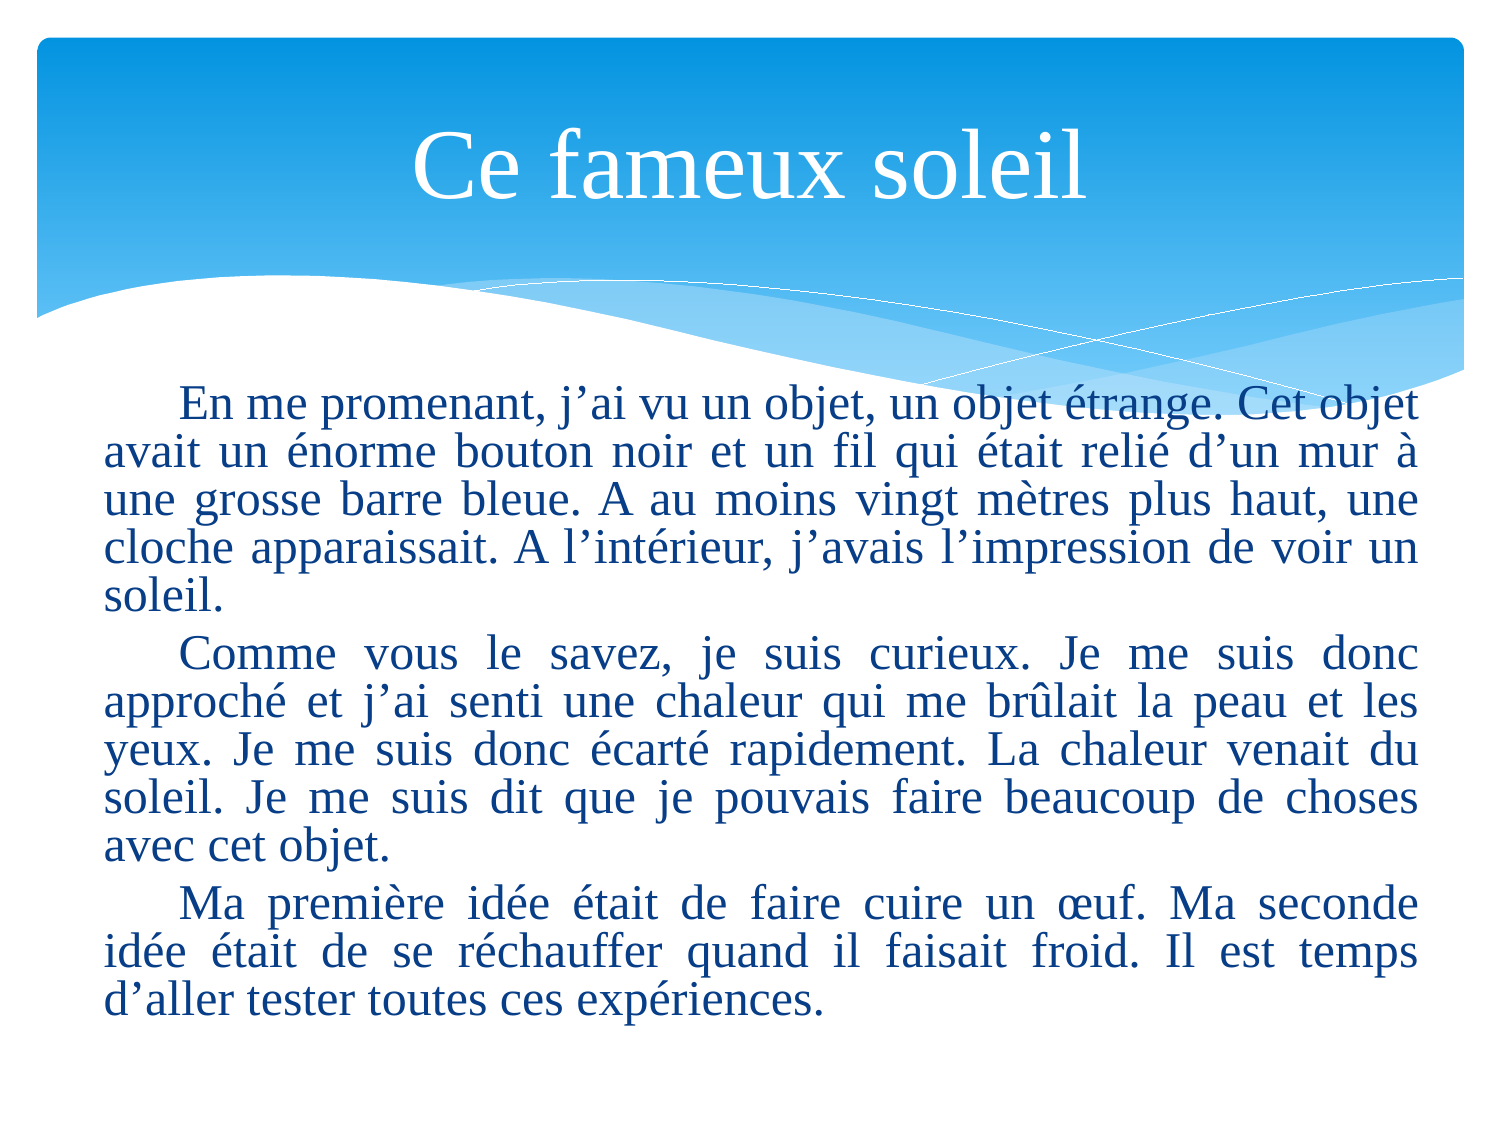

Ce fameux soleil
# En me promenant, j’ai vu un objet, un objet étrange. Cet objet avait un énorme bouton noir et un fil qui était relié d’un mur à une grosse barre bleue. A au moins vingt mètres plus haut, une cloche apparaissait. A l’intérieur, j’avais l’impression de voir un soleil.
	Comme vous le savez, je suis curieux. Je me suis donc approché et j’ai senti une chaleur qui me brûlait la peau et les yeux. Je me suis donc écarté rapidement. La chaleur venait du soleil. Je me suis dit que je pouvais faire beaucoup de choses avec cet objet.
	Ma première idée était de faire cuire un œuf. Ma seconde idée était de se réchauffer quand il faisait froid. Il est temps d’aller tester toutes ces expériences.